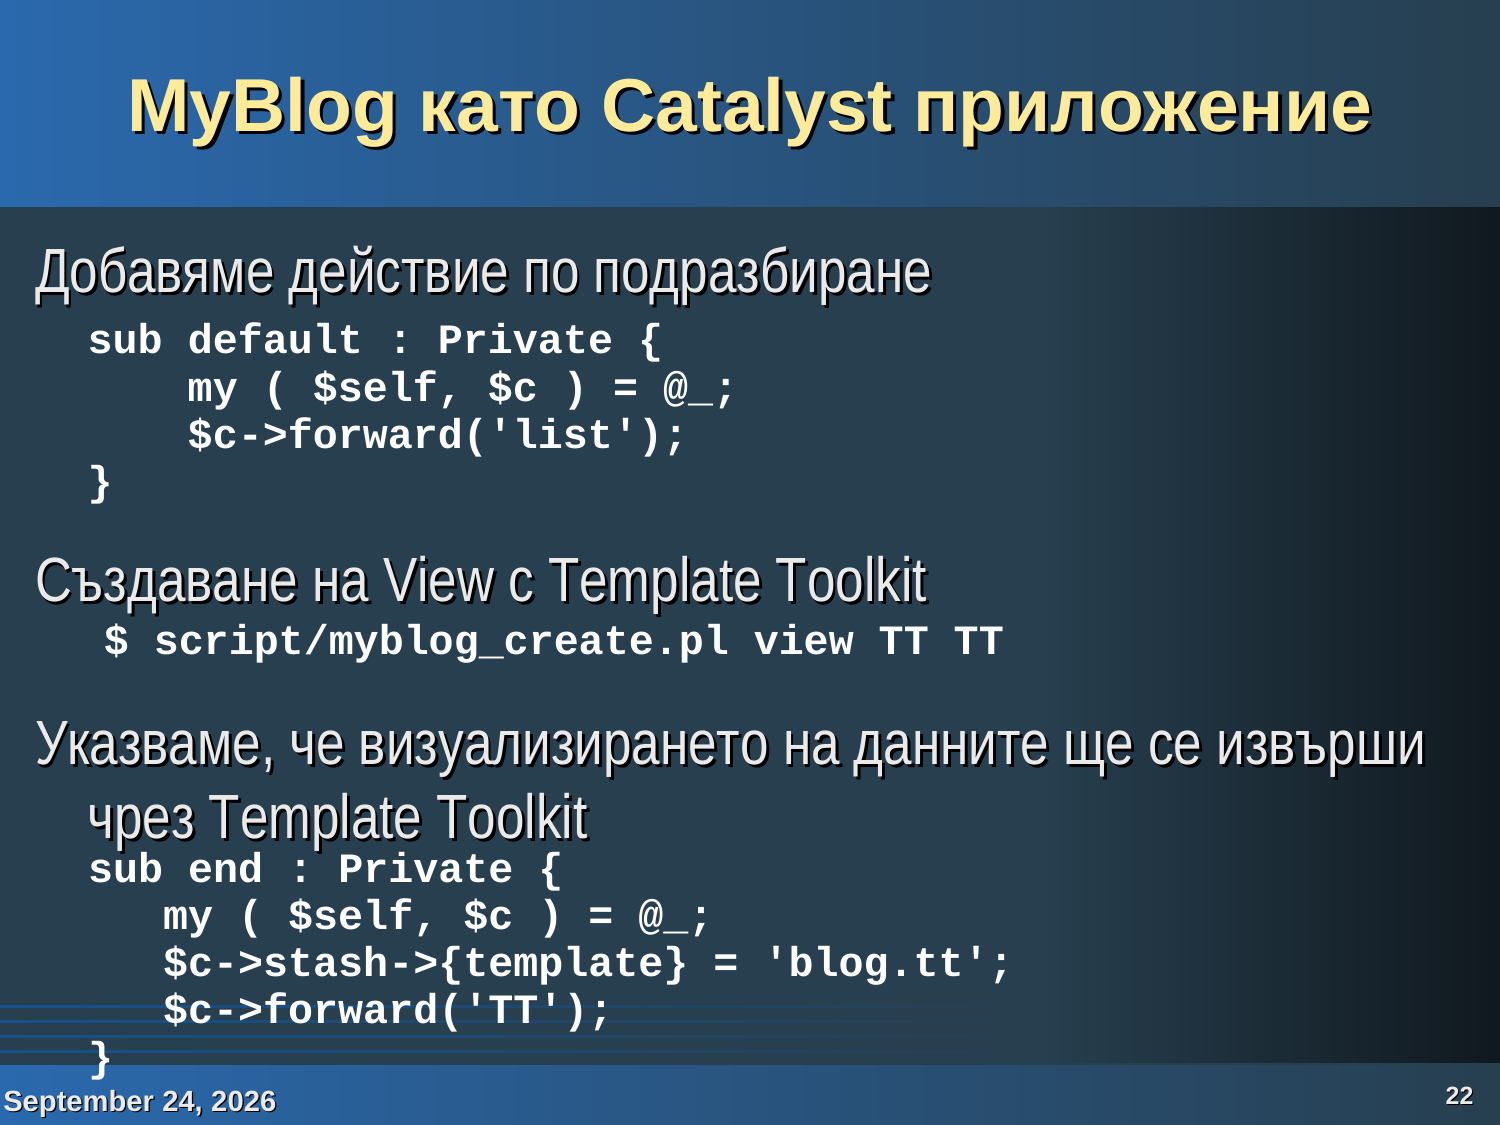

# MyBlog като Catalyst приложение
Добавяме действие по подразбиране
Създаване на View с Template Toolkit
Указваме, че визуализирането на данните ще се извърши чрез Template Toolkit
sub default : Private {
 my ( $self, $c ) = @_;
 $c->forward('list');
}
$ script/myblog_create.pl view TT TT
sub end : Private {
 my ( $self, $c ) = @_;
 $c->stash->{template} = 'blog.tt';
 $c->forward('TT');
}